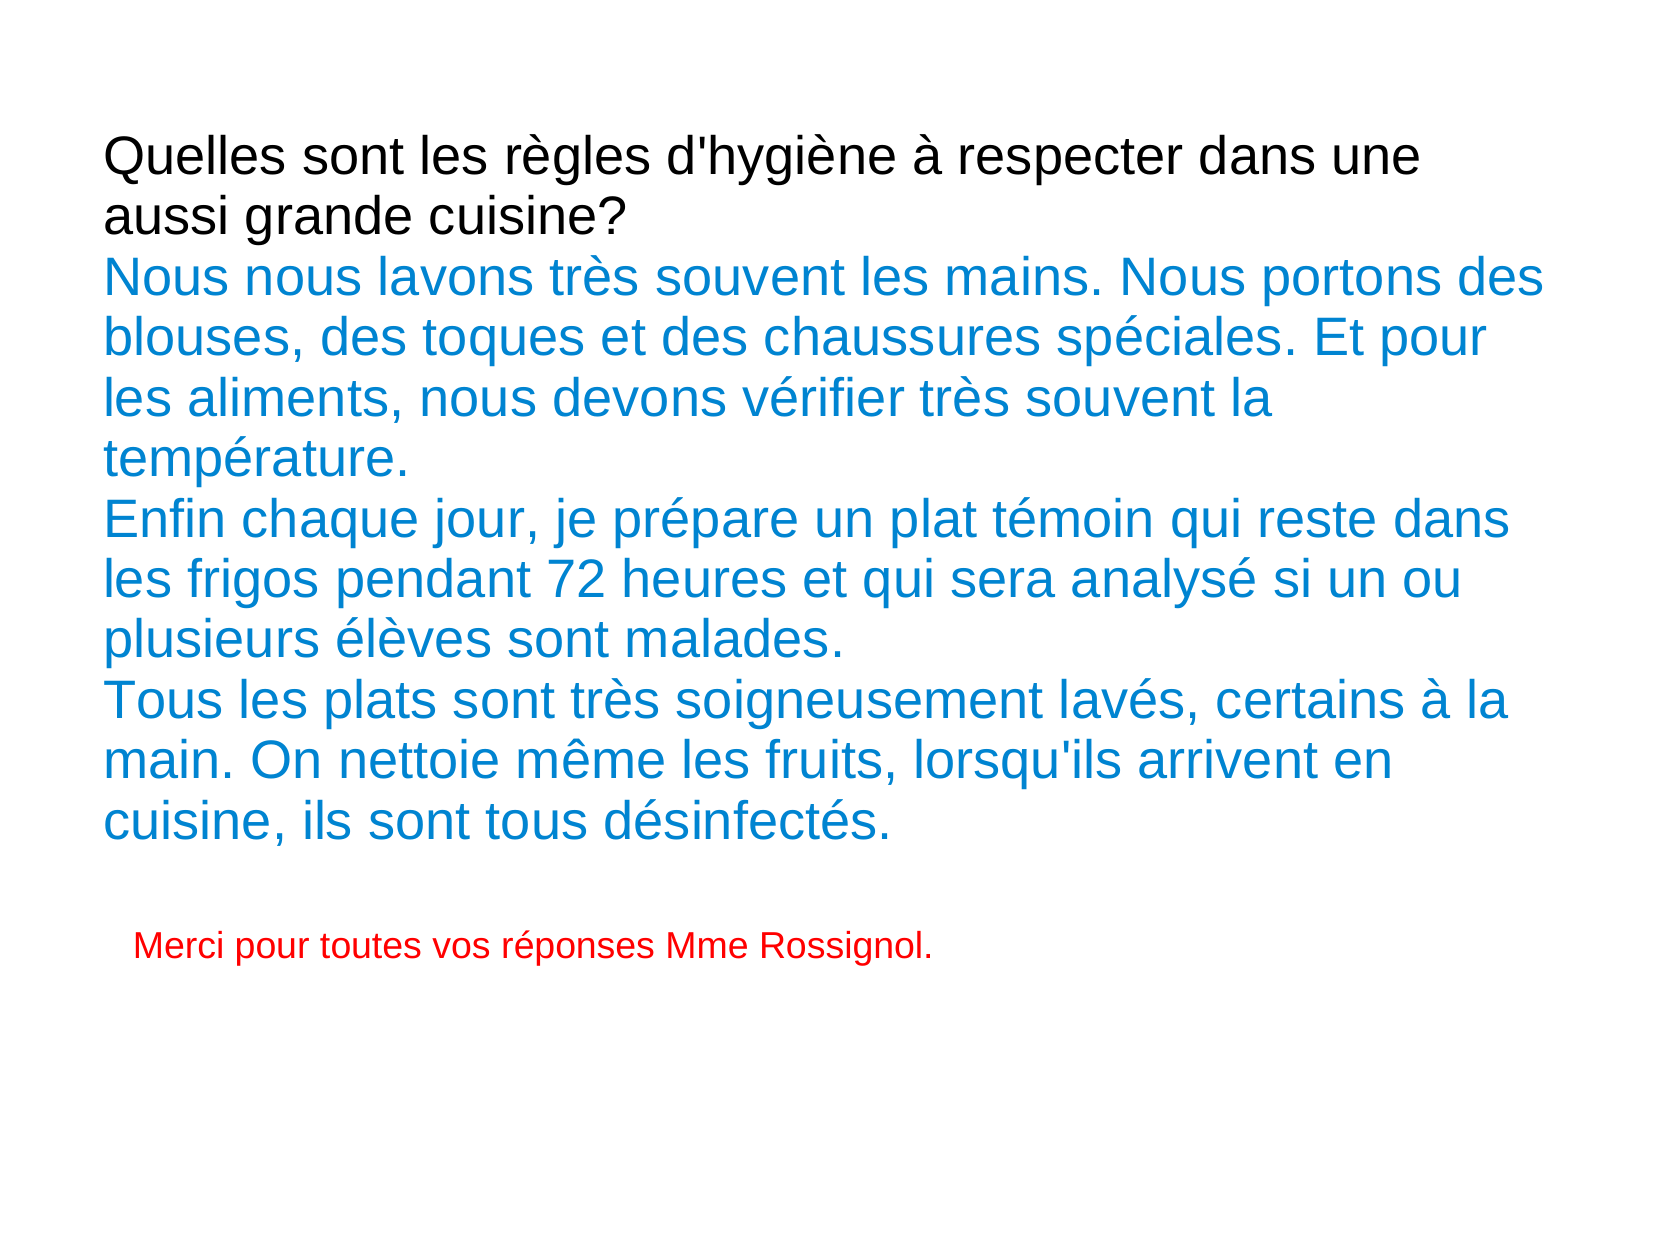

Quelles sont les règles d'hygiène à respecter dans une aussi grande cuisine?
Nous nous lavons très souvent les mains. Nous portons des blouses, des toques et des chaussures spéciales. Et pour les aliments, nous devons vérifier très souvent la température.
Enfin chaque jour, je prépare un plat témoin qui reste dans les frigos pendant 72 heures et qui sera analysé si un ou plusieurs élèves sont malades.
Tous les plats sont très soigneusement lavés, certains à la main. On nettoie même les fruits, lorsqu'ils arrivent en cuisine, ils sont tous désinfectés.
Merci pour toutes vos réponses Mme Rossignol.